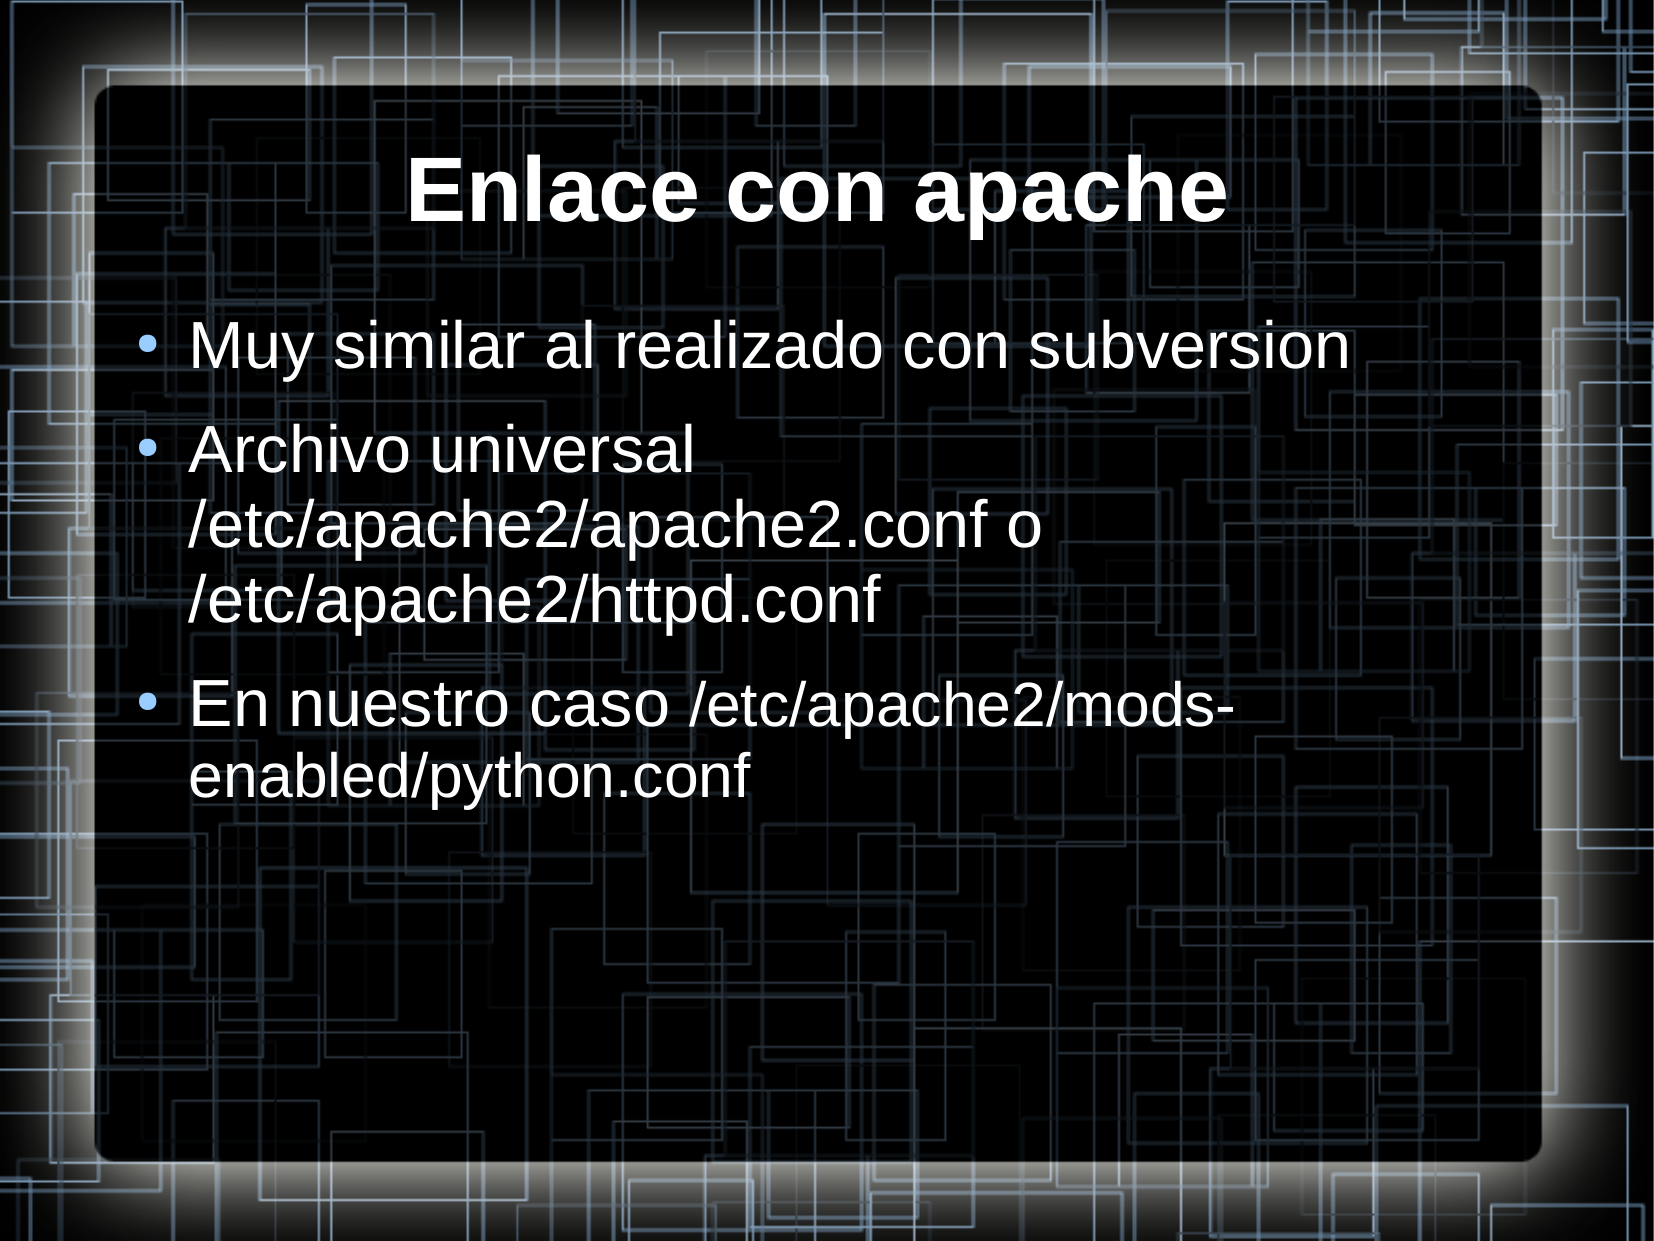

# Enlace con apache
Muy similar al realizado con subversion
Archivo universal /etc/apache2/apache2.conf o /etc/apache2/httpd.conf
En nuestro caso /etc/apache2/mods-enabled/python.conf